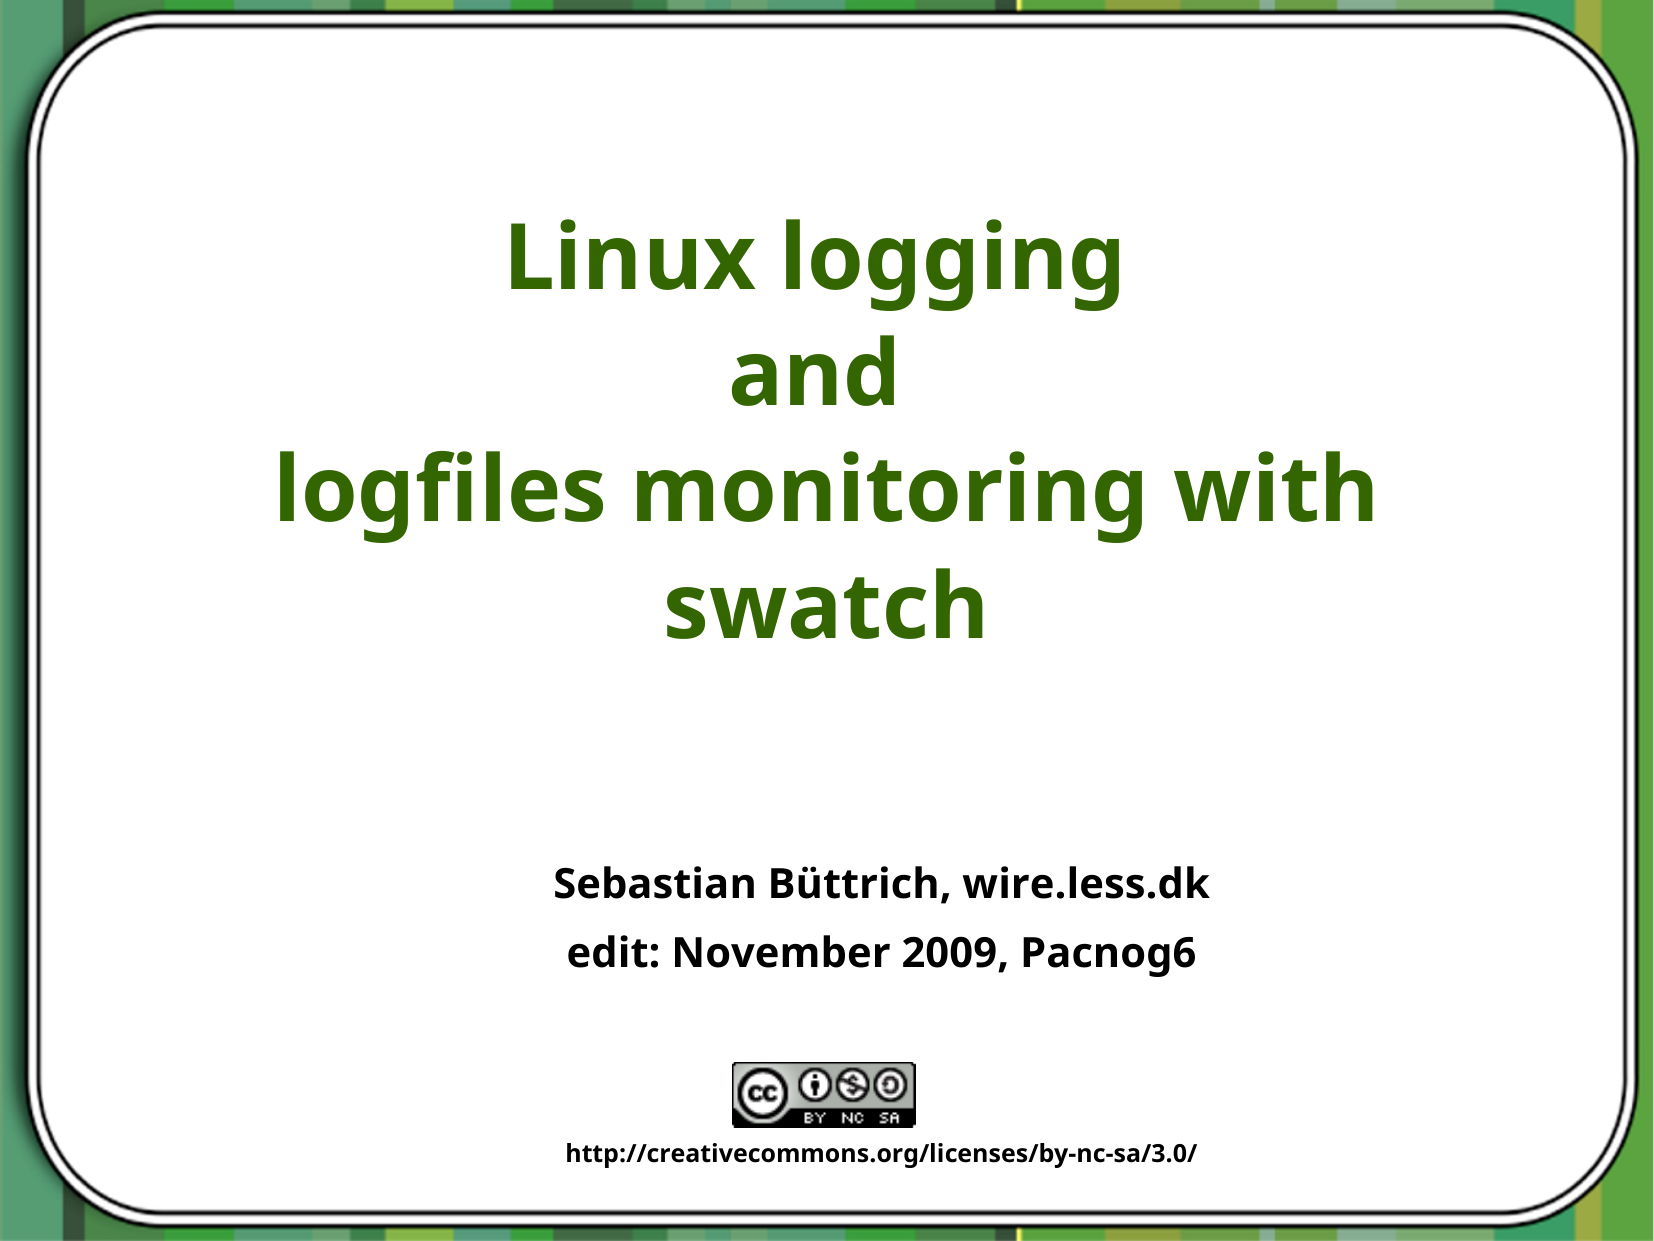

# Linux logging and logfiles monitoring with swatch
Sebastian Büttrich, wire.less.dk
edit: November 2009, Pacnog6
http://creativecommons.org/licenses/by-nc-sa/3.0/